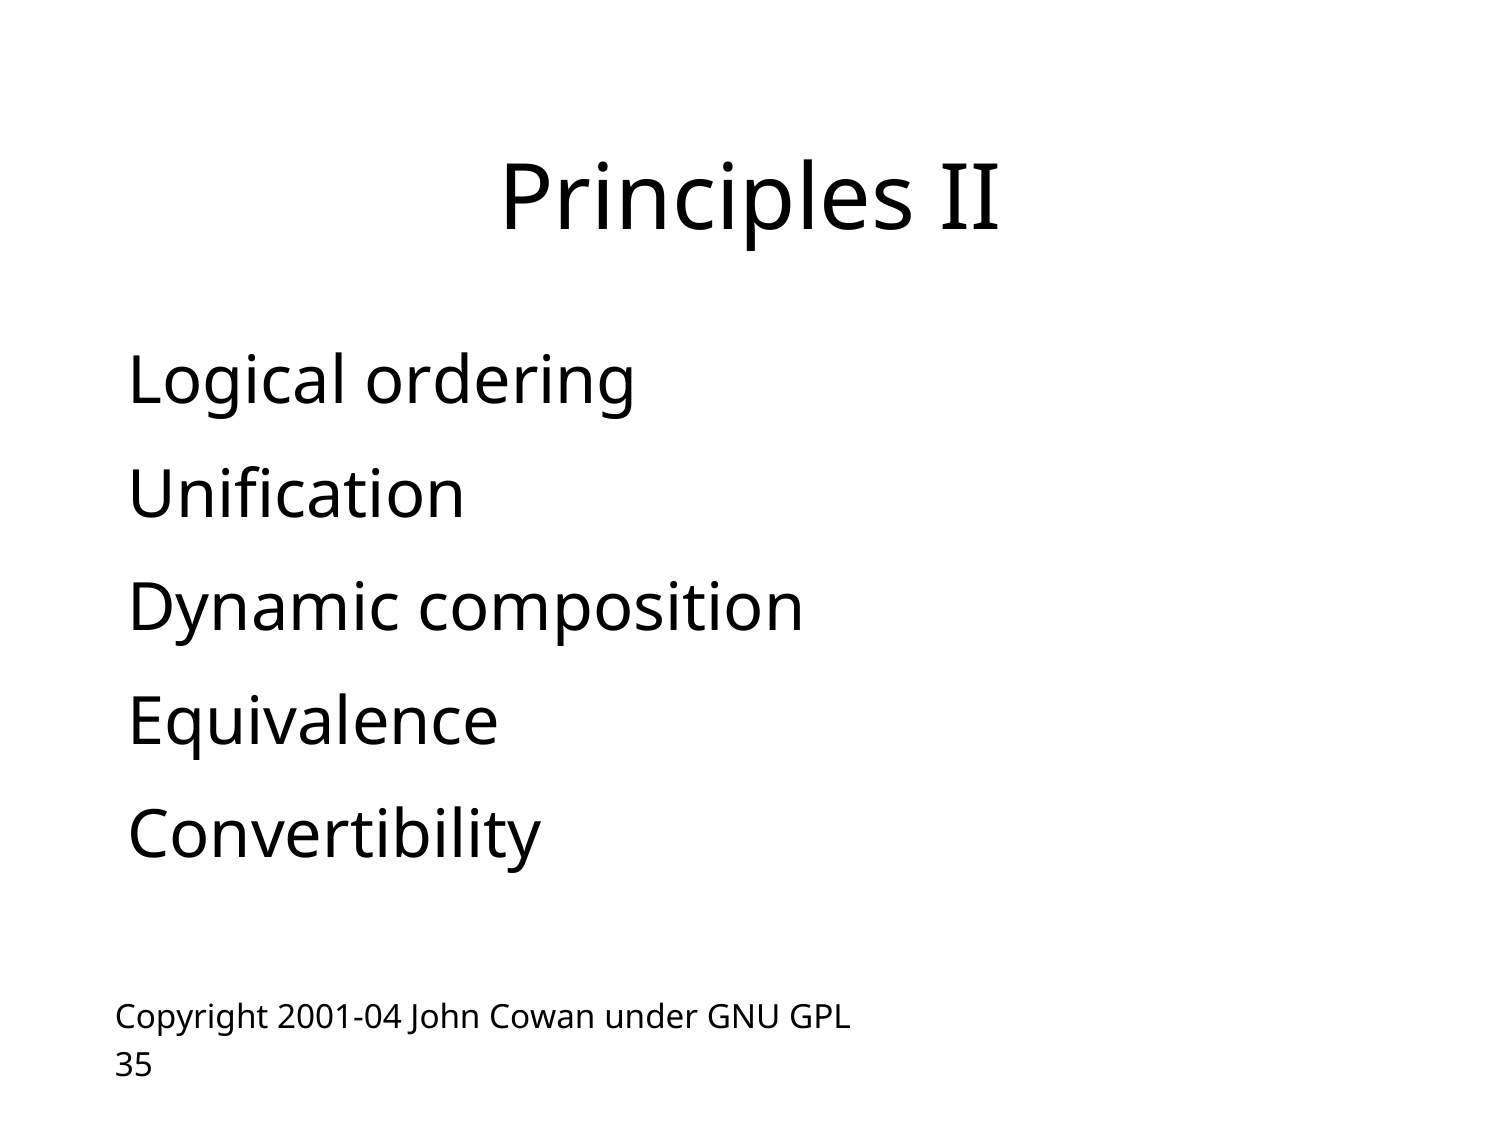

# Principles II
Logical ordering
Unification
Dynamic composition
Equivalence
Convertibility